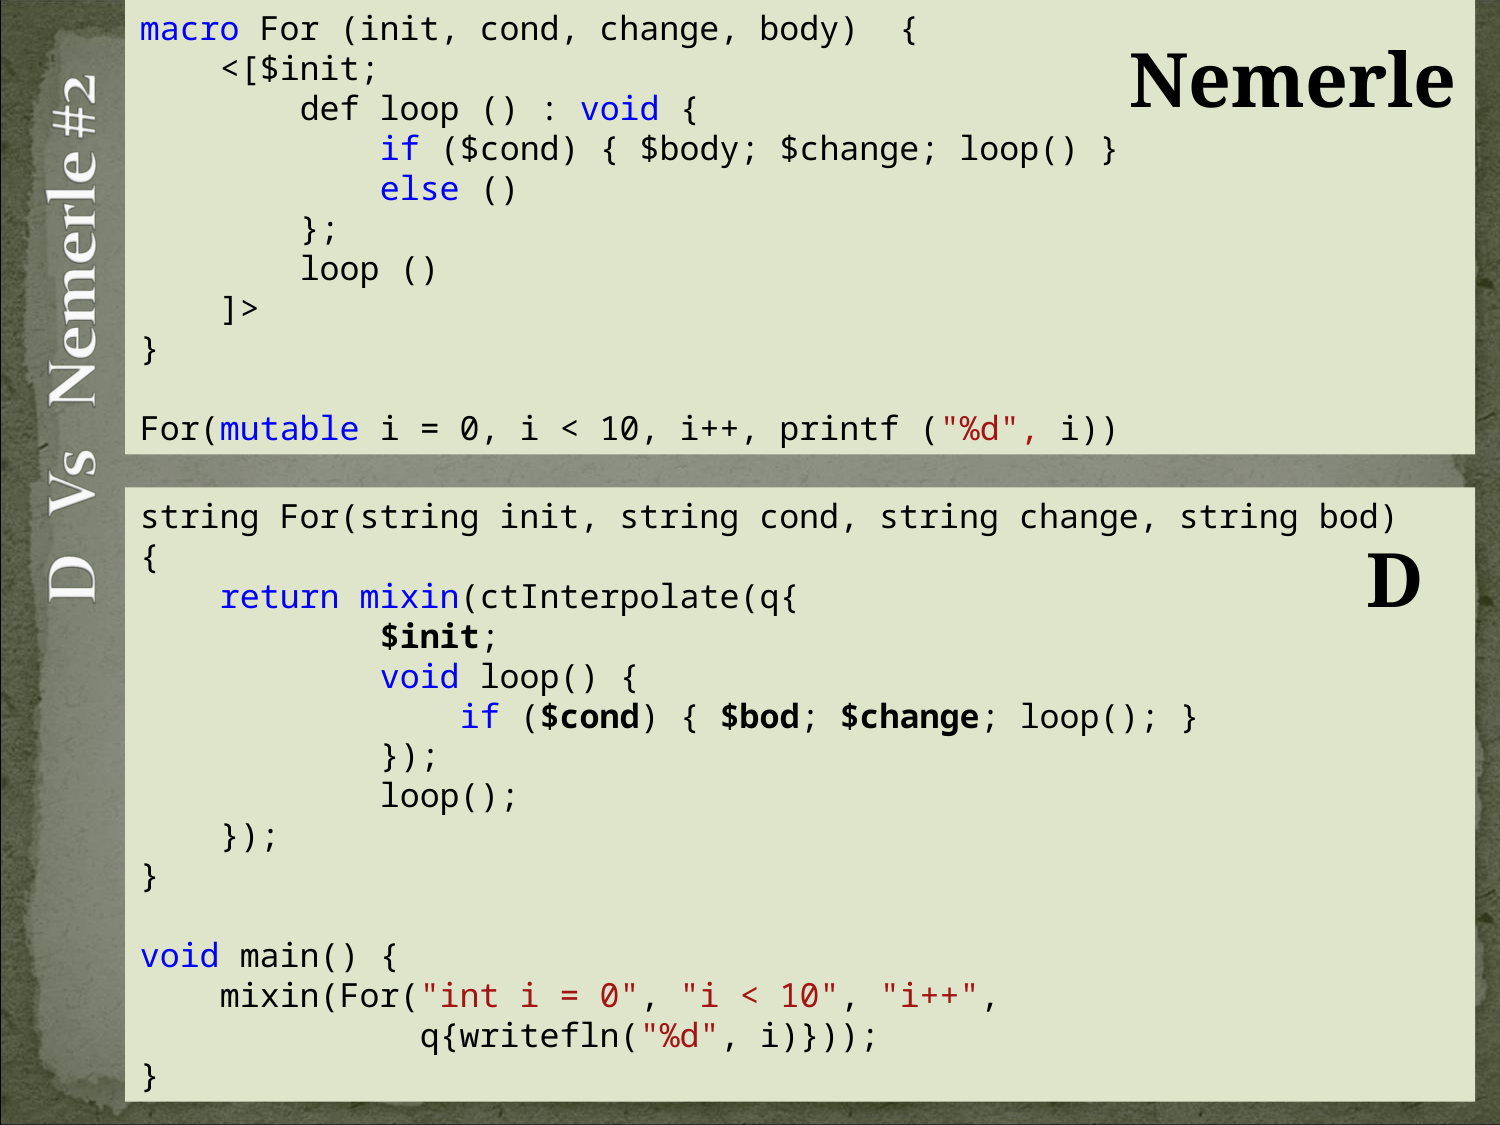

macro For (init, cond, change, body) {
 <[$init;
 def loop () : void {
 if ($cond) { $body; $change; loop() }
 else ()
 };
 loop ()
 ]>
}
For(mutable i = 0, i < 10, i++, printf ("%d", i))
Nemerle
#
string For(string init, string cond, string change, string bod)
{
 return mixin(ctInterpolate(q{
 $init;
 void loop() {
 if ($cond) { $bod; $change; loop(); }
 });
 loop();
 });
}
void main() {
 mixin(For("int i = 0", "i < 10", "i++",
 q{writefln("%d", i)}));
}
D